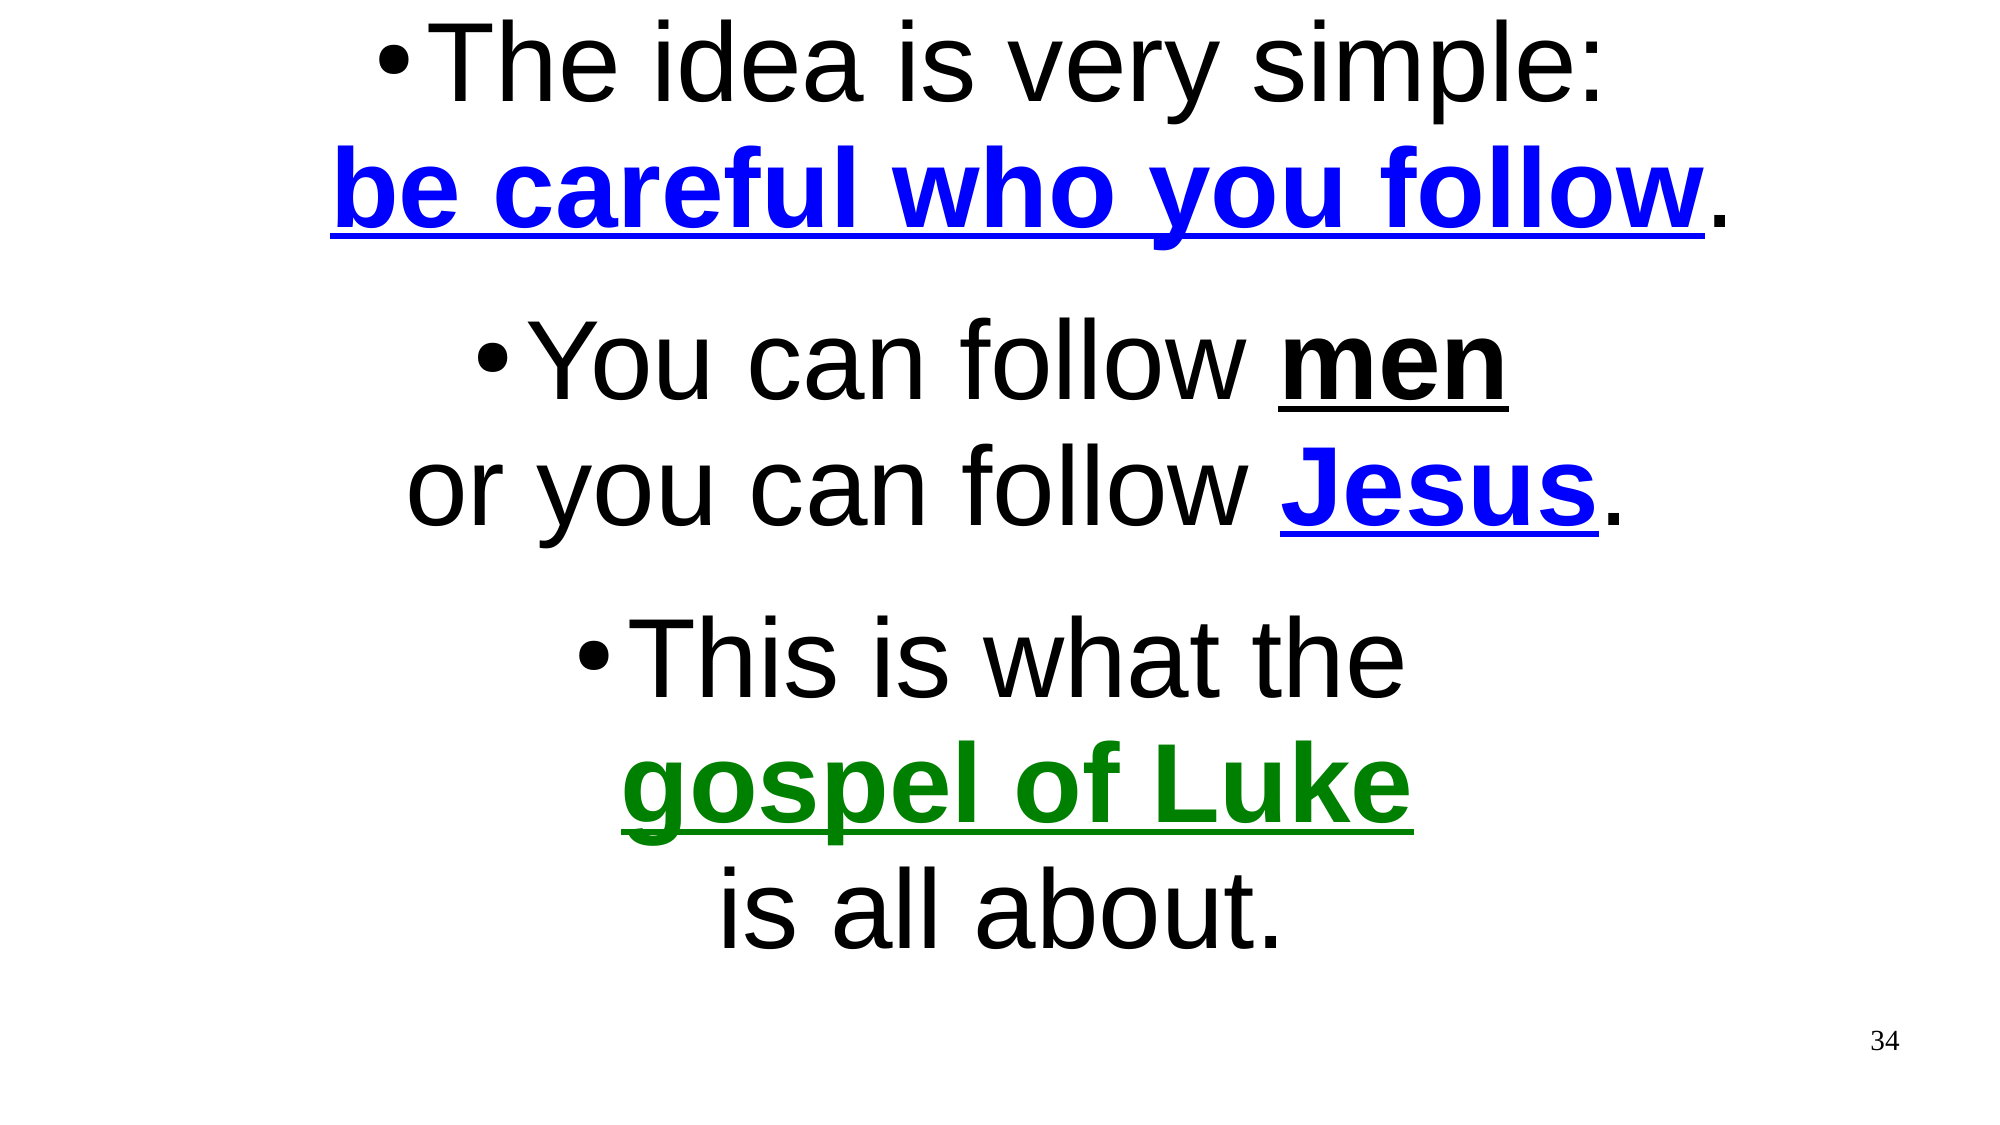

# The idea is very simple: be careful who you follow.
You can follow men
or you can follow Jesus.
This is what the
gospel of Luke
is all about.
34